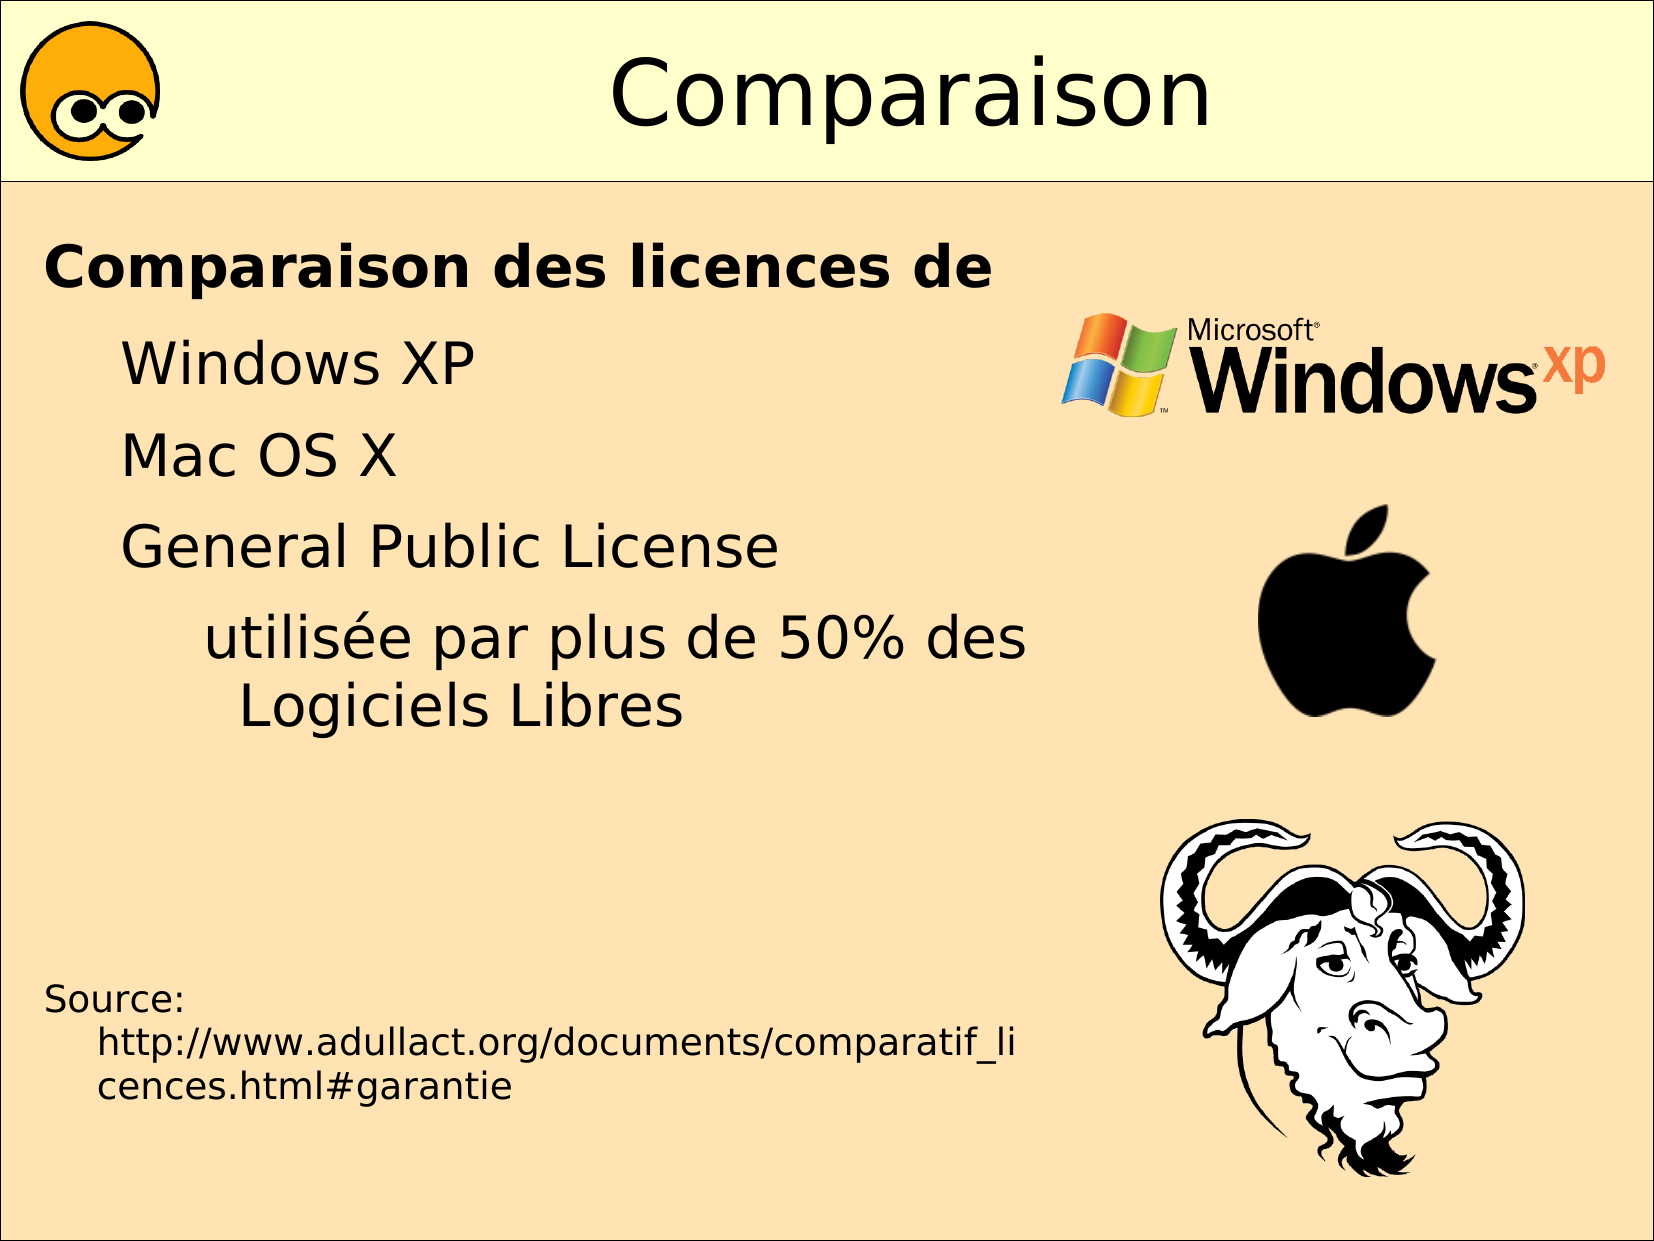

# Comparaison
Comparaison des licences de
Windows XP
Mac OS X
General Public License
utilisée par plus de 50% des Logiciels Libres
Source: http://www.adullact.org/documents/comparatif_licences.html#garantie